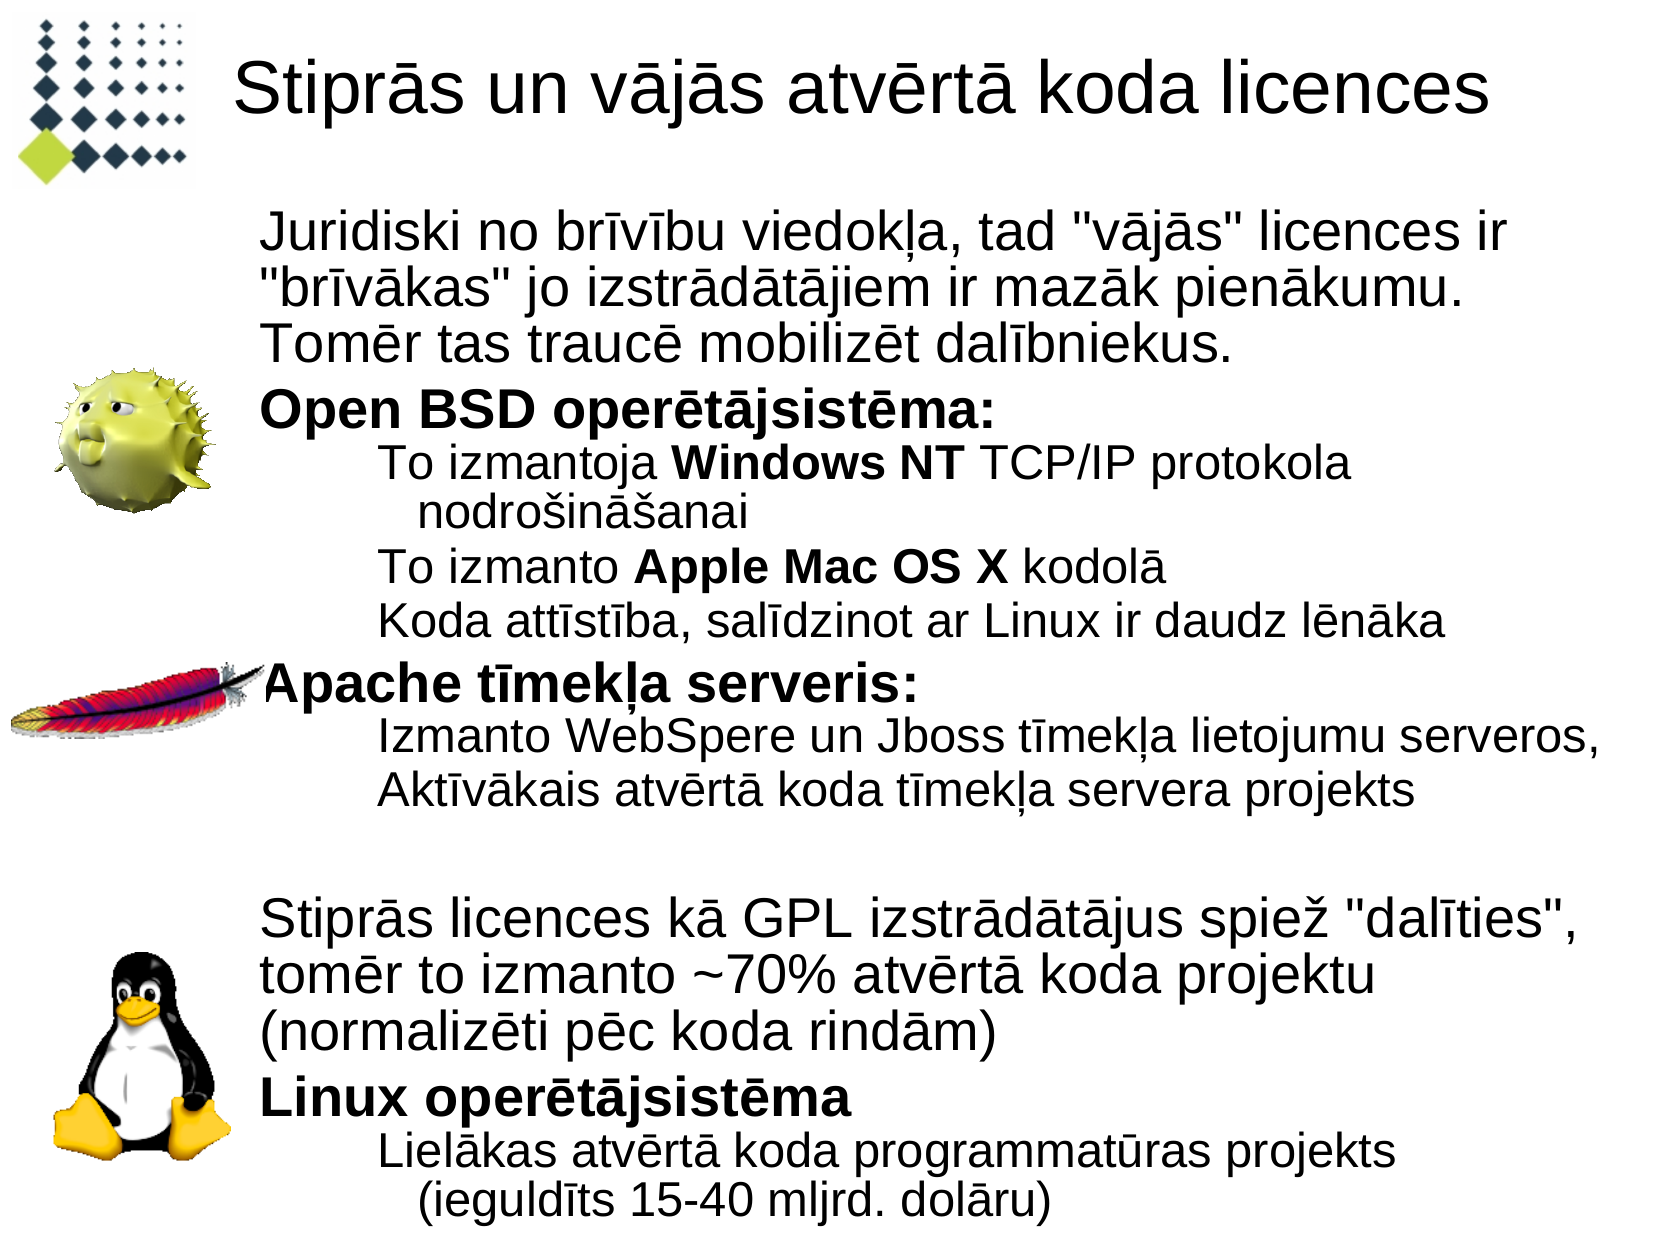

# Stiprās un vājās atvērtā koda licences
Juridiski no brīvību viedokļa, tad "vājās" licences ir "brīvākas" jo izstrādātājiem ir mazāk pienākumu. Tomēr tas traucē mobilizēt dalībniekus.
Open BSD operētājsistēma:
To izmantoja Windows NT TCP/IP protokola nodrošināšanai
To izmanto Apple Mac OS X kodolā
Koda attīstība, salīdzinot ar Linux ir daudz lēnāka
Apache tīmekļa serveris:
Izmanto WebSpere un Jboss tīmekļa lietojumu serveros,
Aktīvākais atvērtā koda tīmekļa servera projekts
Stiprās licences kā GPL izstrādātājus spiež "dalīties", tomēr to izmanto ~70% atvērtā koda projektu (normalizēti pēc koda rindām)
Linux operētājsistēma
Lielākas atvērtā koda programmatūras projekts
(ieguldīts 15-40 mljrd. dolāru)